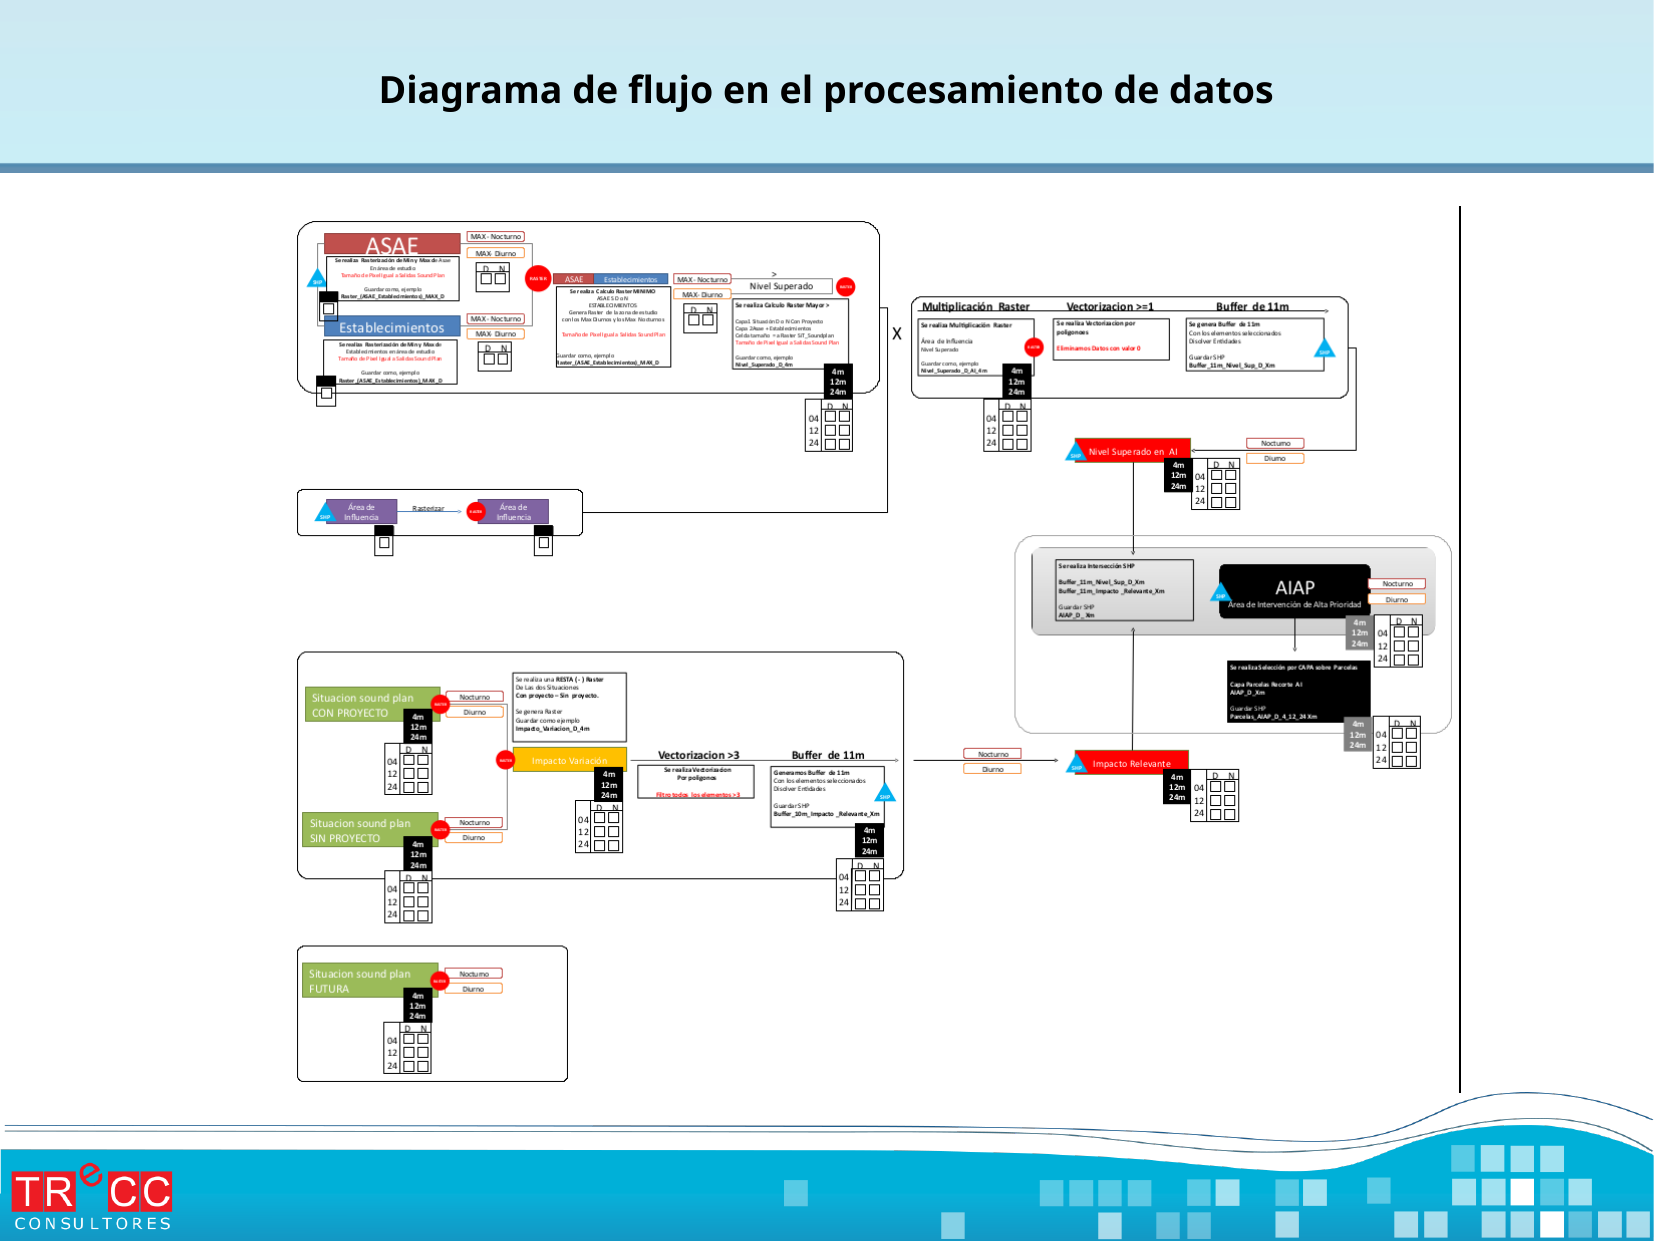

# Diagrama de flujo en el procesamiento de datos